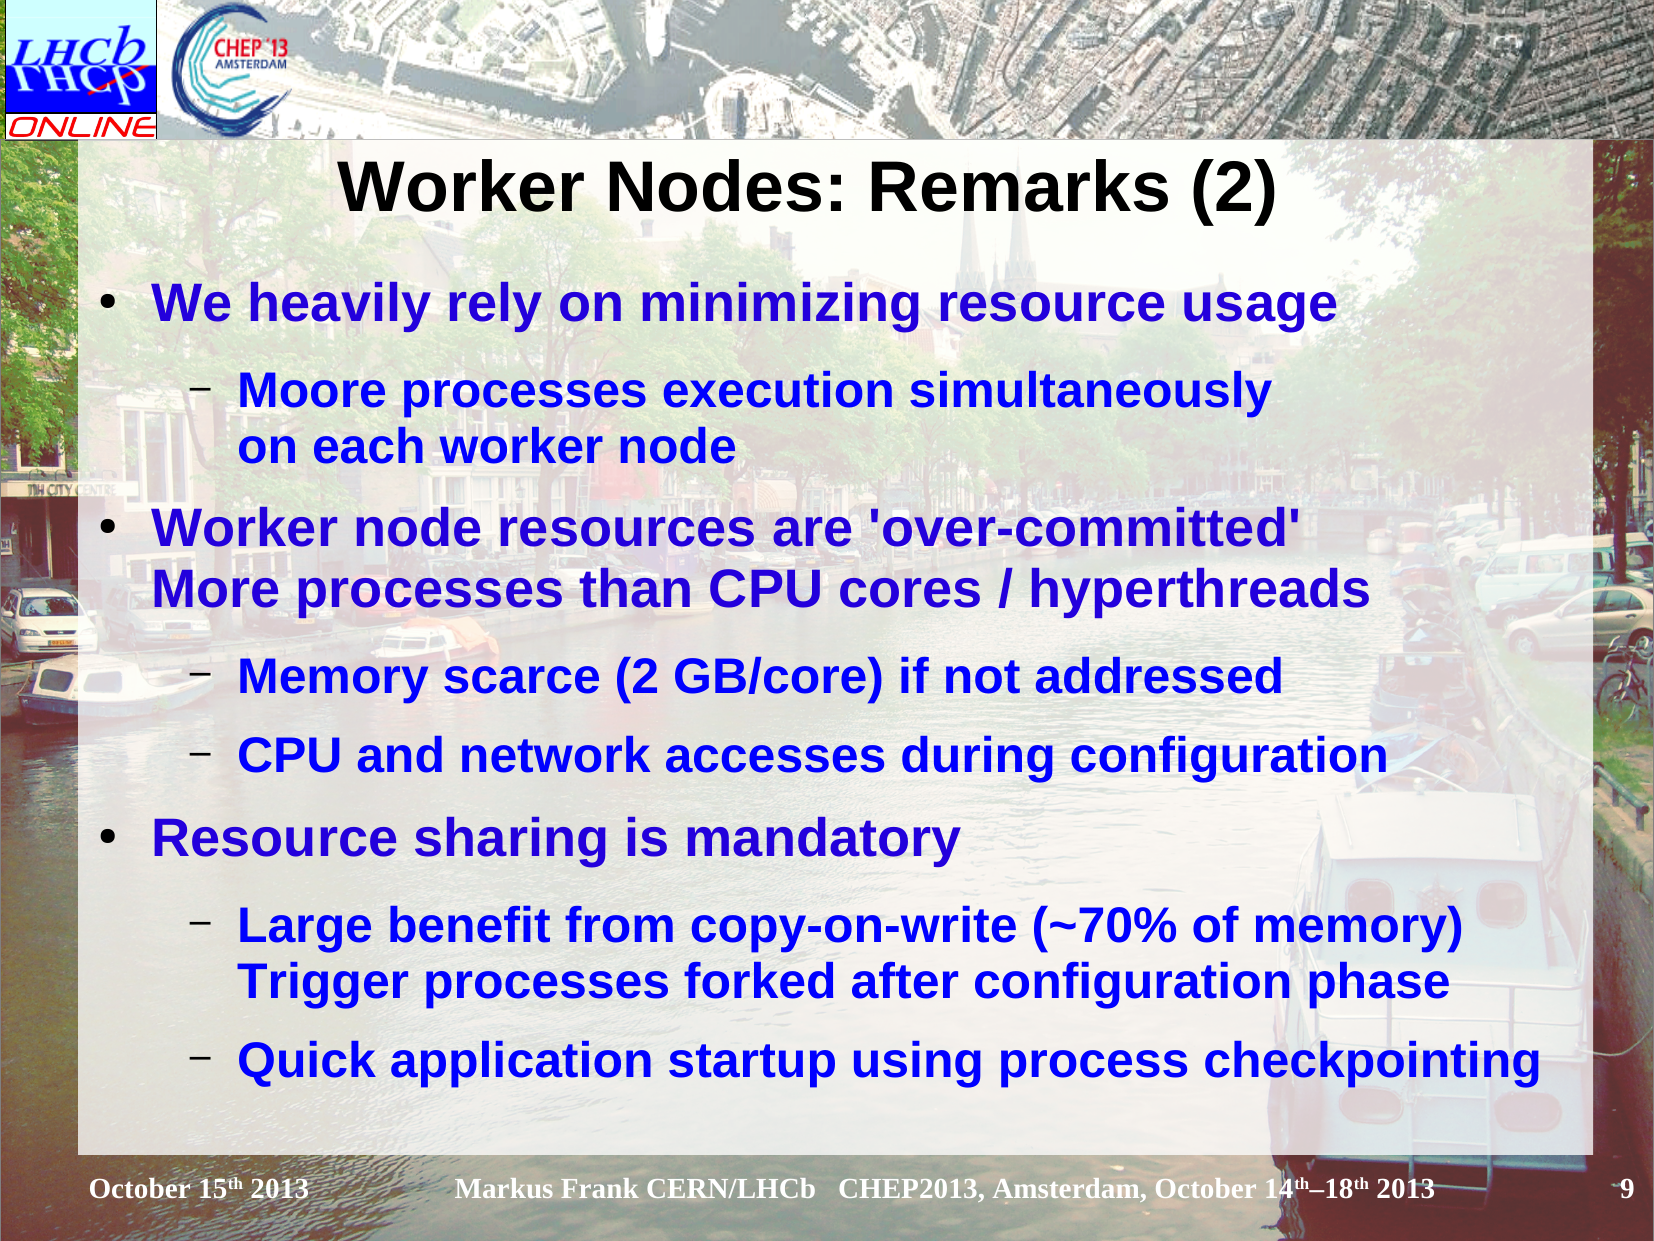

# Worker Nodes: Remarks (2)
We heavily rely on minimizing resource usage
Moore processes execution simultaneously
on each worker node
Worker node resources are 'over-committed'
More processes than CPU cores / hyperthreads
Memory scarce (2 GB/core) if not addressed
CPU and network accesses during configuration
Resource sharing is mandatory
Large benefit from copy-on-write (~70% of memory)
Trigger processes forked after configuration phase
Quick application startup using process checkpointing
9